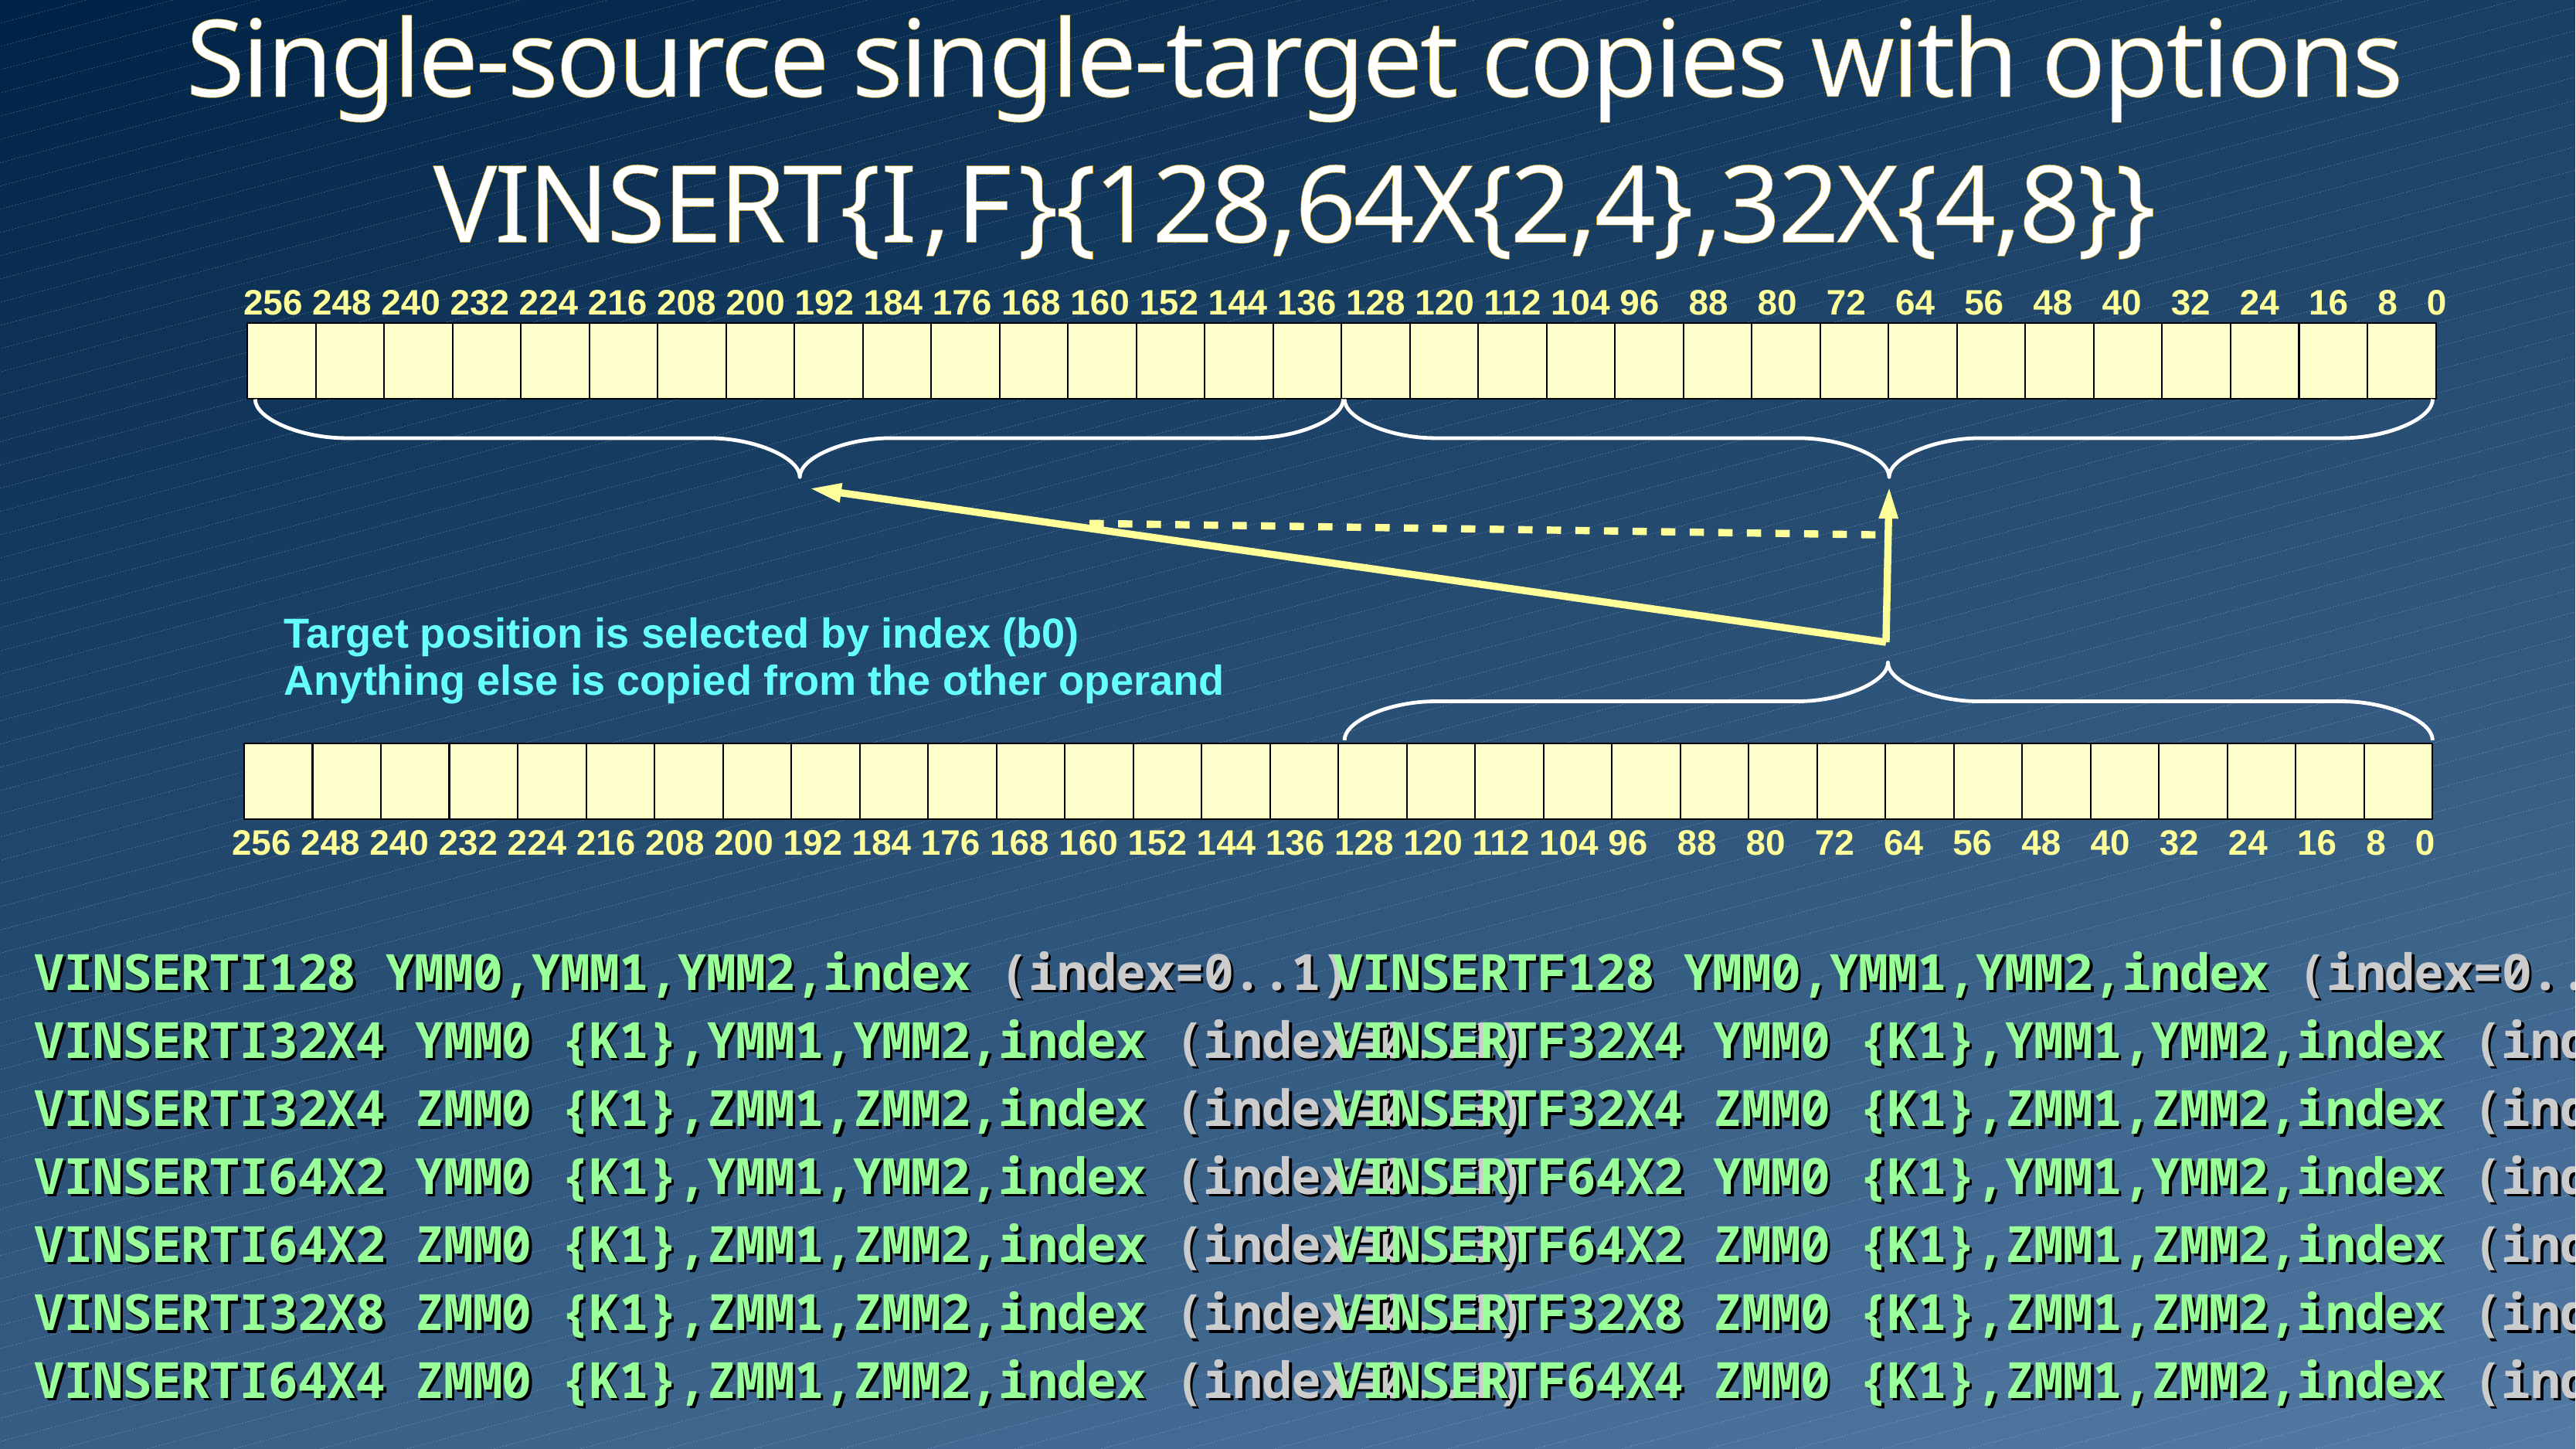

# Single-source single-target copies with options VINSERT{I,F}{128,64X{2,4},32X{4,8}}
256 248 240 232 224 216 208 200 192 184 176 168 160 152 144 136 128 120 112 104 96 88 80 72 64 56 48 40 32 24 16 8 0
Target position is selected by index (b0)
Anything else is copied from the other operand
256 248 240 232 224 216 208 200 192 184 176 168 160 152 144 136 128 120 112 104 96 88 80 72 64 56 48 40 32 24 16 8 0
VINSERTI128 YMM0,YMM1,YMM2,index (index=0..1)
VINSERTI32X4 YMM0 {K1},YMM1,YMM2,index (index=0..1)
VINSERTI32X4 ZMM0 {K1},ZMM1,ZMM2,index (index=0..3)
VINSERTI64X2 YMM0 {K1},YMM1,YMM2,index (index=0..1)
VINSERTI64X2 ZMM0 {K1},ZMM1,ZMM2,index (index=0..3)
VINSERTI32X8 ZMM0 {K1},ZMM1,ZMM2,index (index=0..1)
VINSERTI64X4 ZMM0 {K1},ZMM1,ZMM2,index (index=0..1)
VINSERTF128 YMM0,YMM1,YMM2,index (index=0..1)
VINSERTF32X4 YMM0 {K1},YMM1,YMM2,index (index=0..1)
VINSERTF32X4 ZMM0 {K1},ZMM1,ZMM2,index (index=0..3)
VINSERTF64X2 YMM0 {K1},YMM1,YMM2,index (index=0..1)
VINSERTF64X2 ZMM0 {K1},ZMM1,ZMM2,index (index=0..3)
VINSERTF32X8 ZMM0 {K1},ZMM1,ZMM2,index (index=0..1)
VINSERTF64X4 ZMM0 {K1},ZMM1,ZMM2,index (index=0..1)